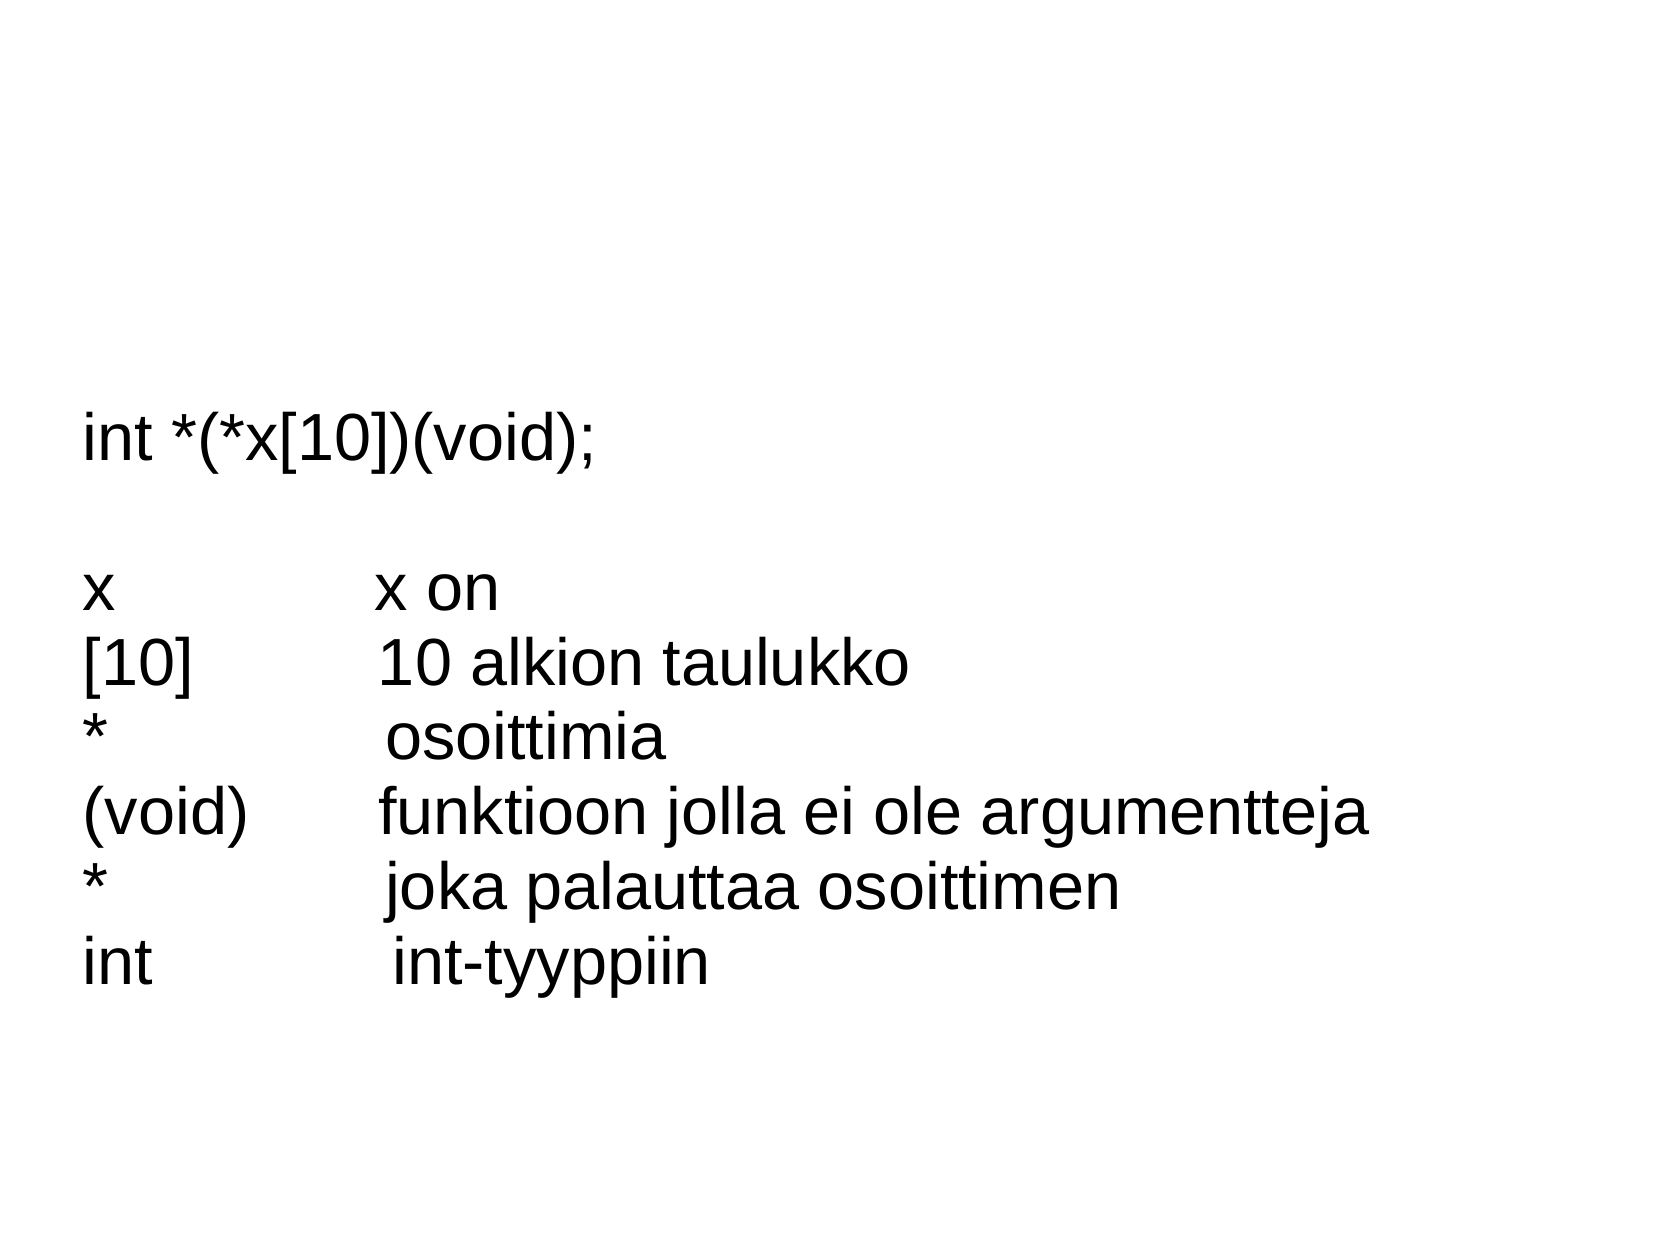

int *(*x[10])(void);
x x on
[10] 10 alkion taulukko
* osoittimia
(void) funktioon jolla ei ole argumentteja
* joka palauttaa osoittimen
int int-tyyppiin